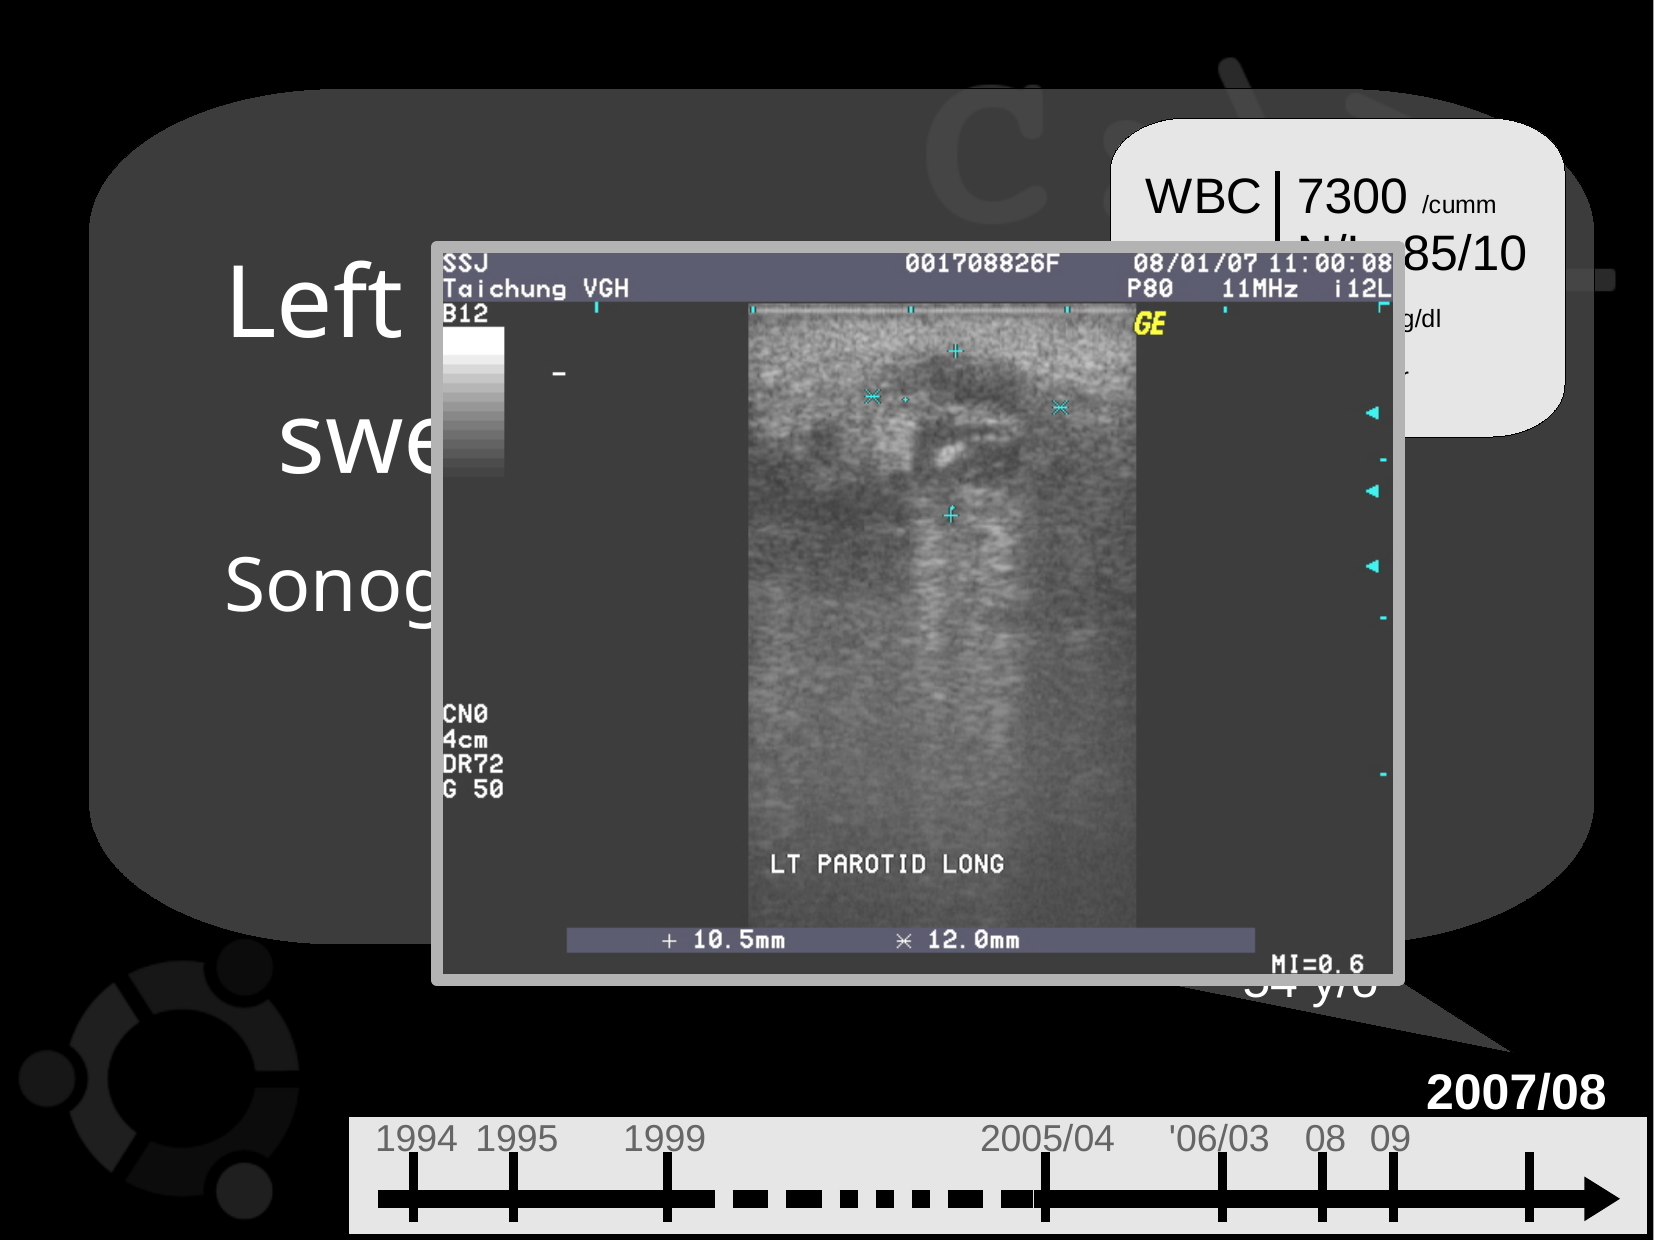

# Left cheek painful swelling for 1 week
Sonography
54 y/o
2007/08
1994
1995
1999
2005/04
'06/03
08
09